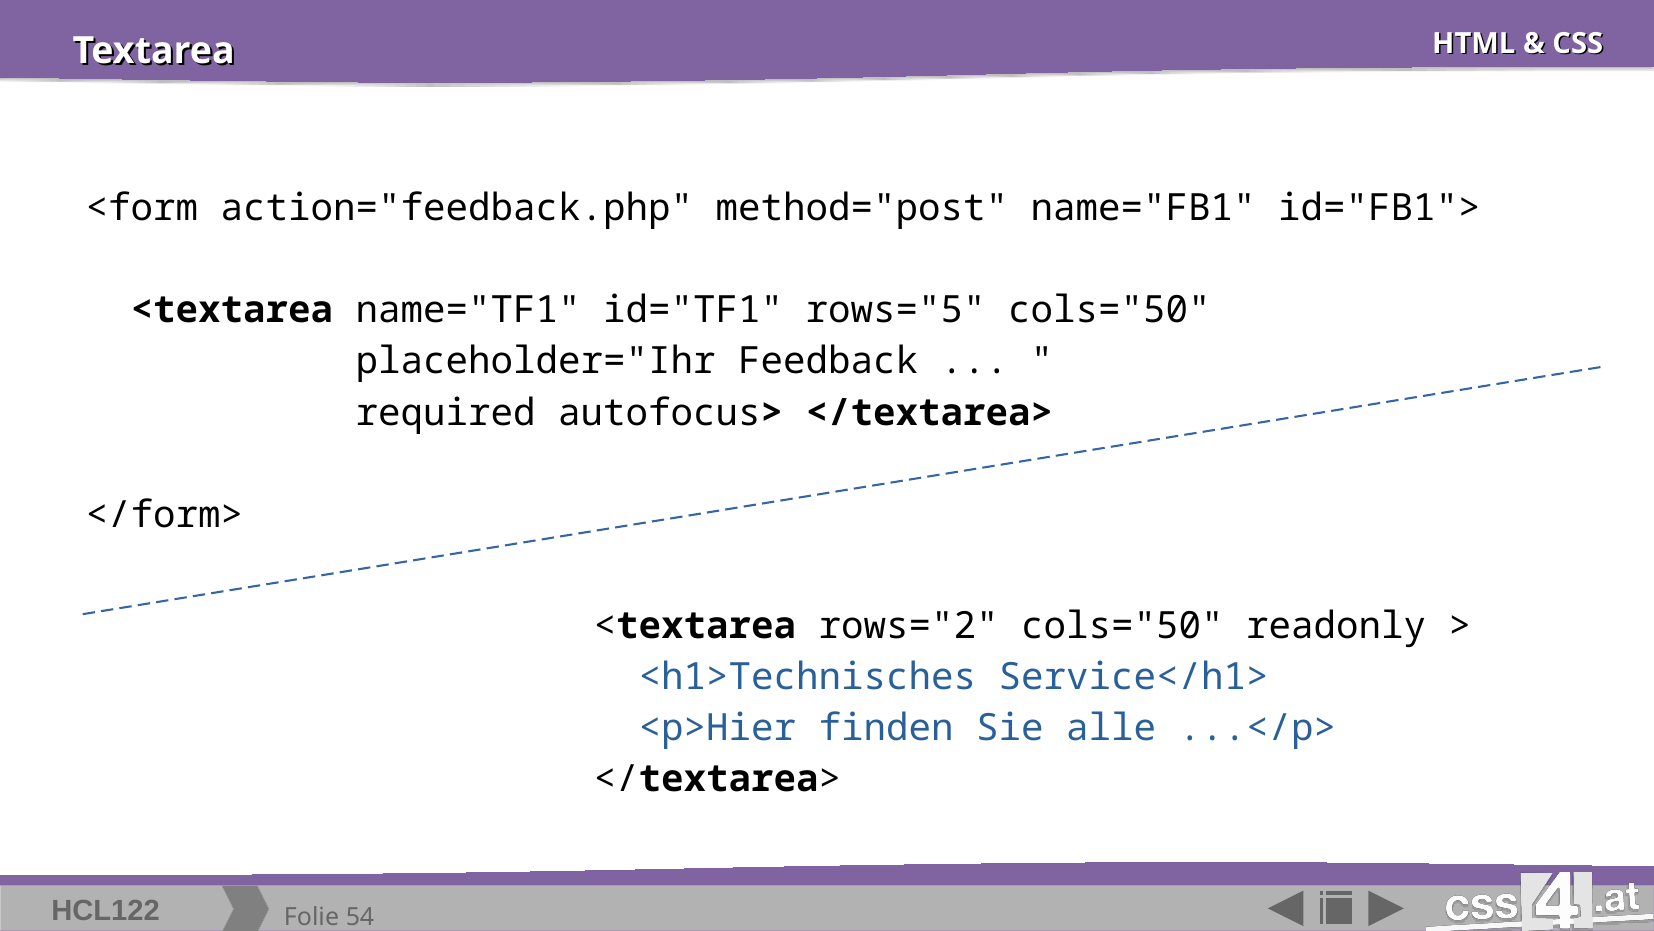

HTML & CSS
Textarea
<form action="feedback.php" method="post" name="FB1" id="FB1">
 <textarea name="TF1" id="TF1" rows="5" cols="50"
 placeholder="Ihr Feedback ... "
 required autofocus> </textarea>
</form>
<textarea rows="2" cols="50" readonly >
 <h1>Technisches Service</h1>
 <p>Hier finden Sie alle ...</p>
</textarea>
HCL122
Folie